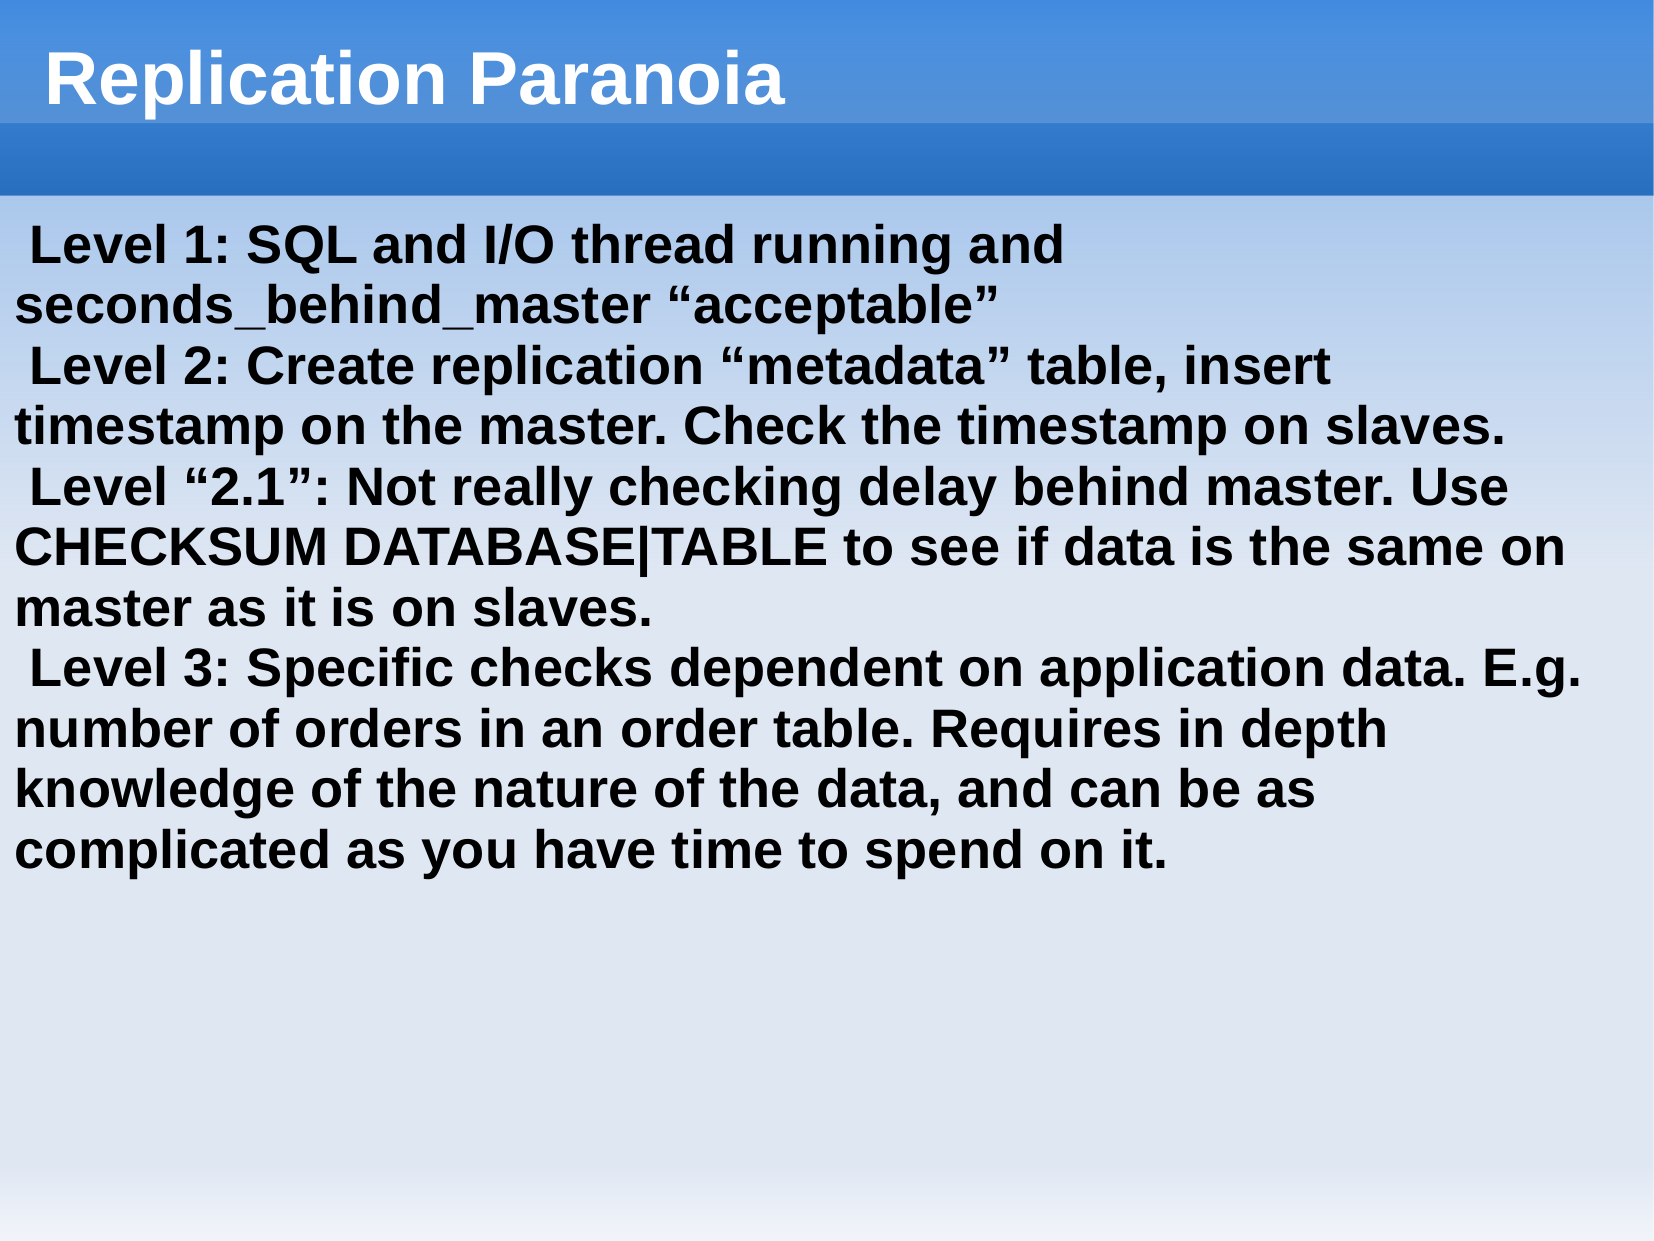

Replication Paranoia
 Level 1: SQL and I/O thread running and seconds_behind_master “acceptable”
 Level 2: Create replication “metadata” table, insert timestamp on the master. Check the timestamp on slaves.
 Level “2.1”: Not really checking delay behind master. Use CHECKSUM DATABASE|TABLE to see if data is the same on master as it is on slaves.
 Level 3: Specific checks dependent on application data. E.g. number of orders in an order table. Requires in depth knowledge of the nature of the data, and can be as complicated as you have time to spend on it.